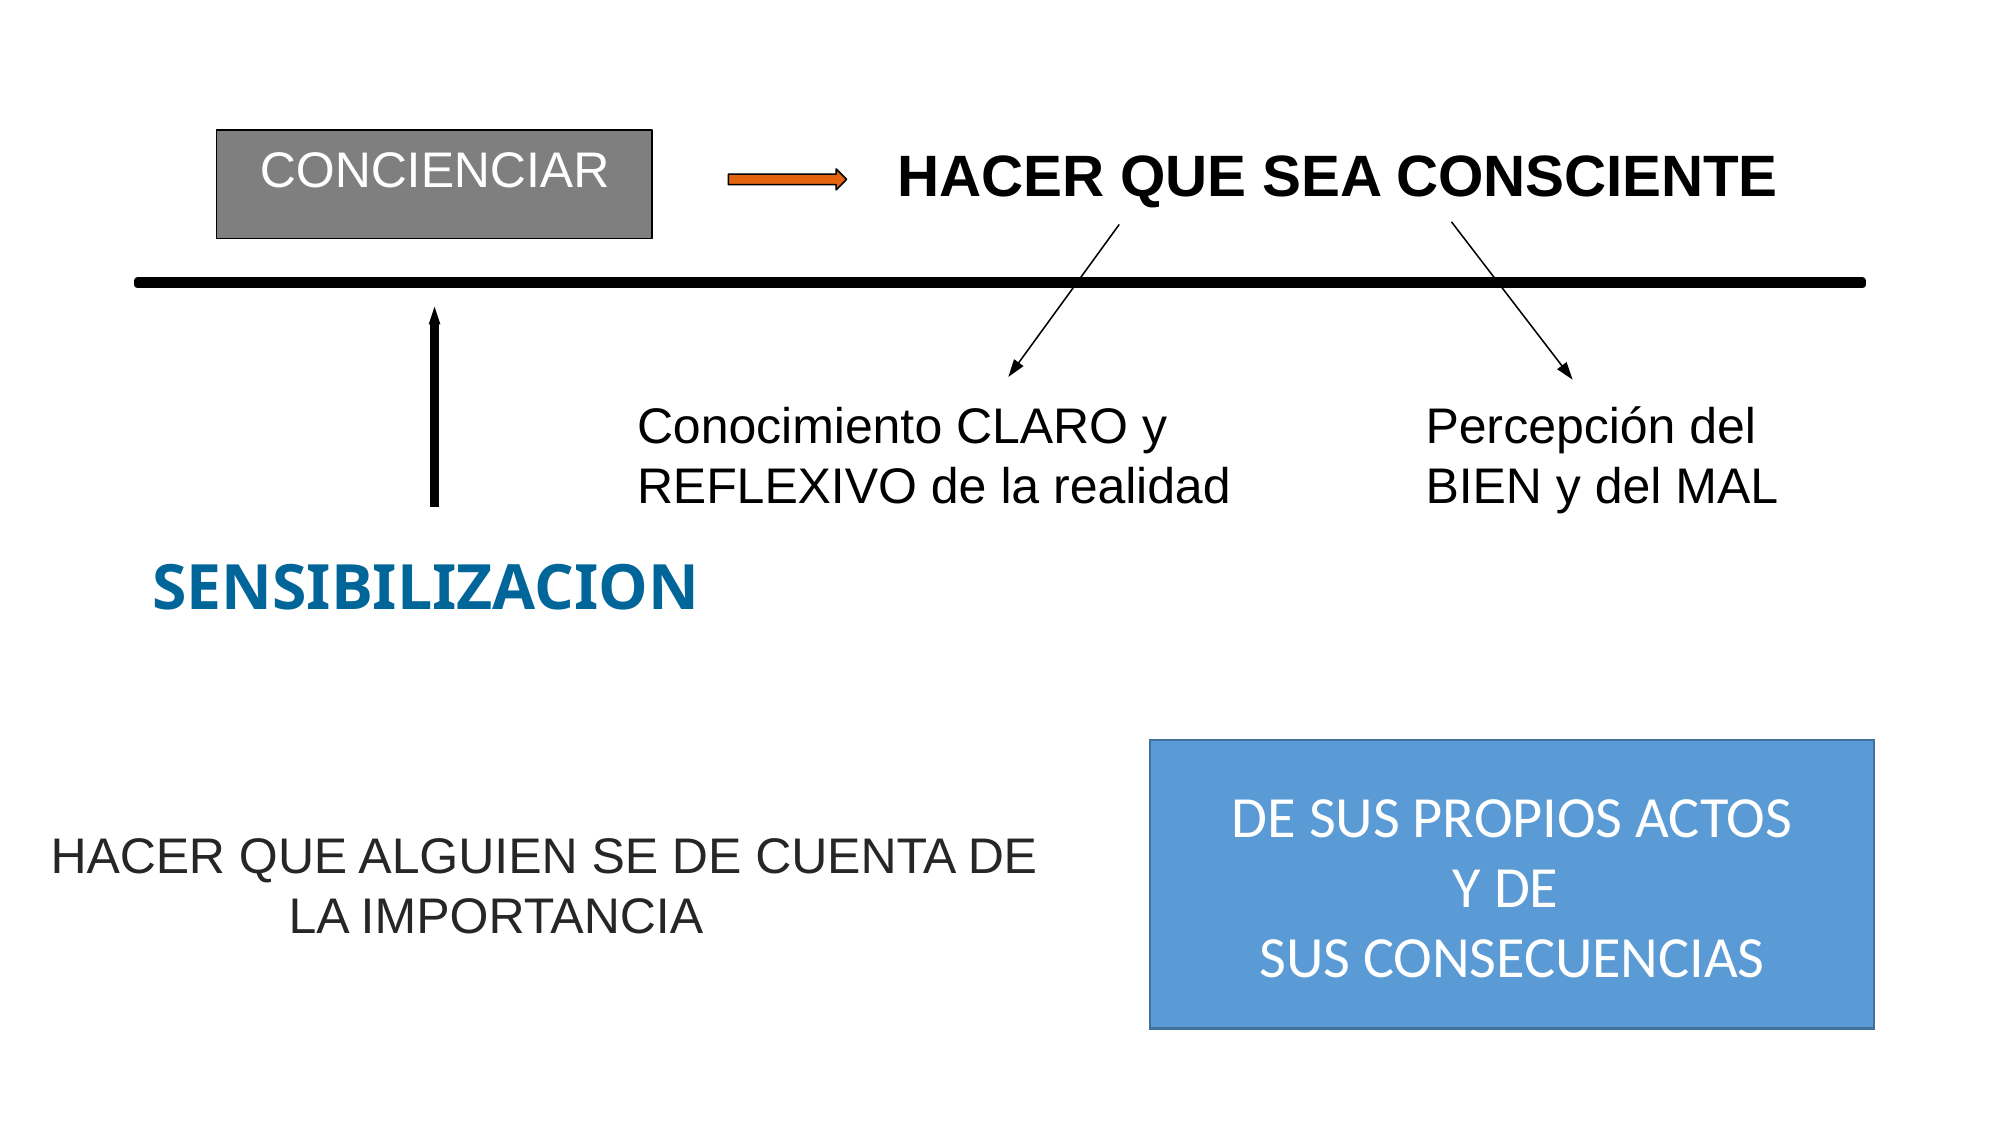

CONCIENCIAR
HACER QUE SEA CONSCIENTE
Conocimiento CLARO y REFLEXIVO de la realidad
Percepción del BIEN y del MAL
SENSIBILIZACION
 DE SUS PROPIOS ACTOS
Y DE
SUS CONSECUENCIAS
HACER QUE ALGUIEN SE DE CUENTA DE
 LA IMPORTANCIA